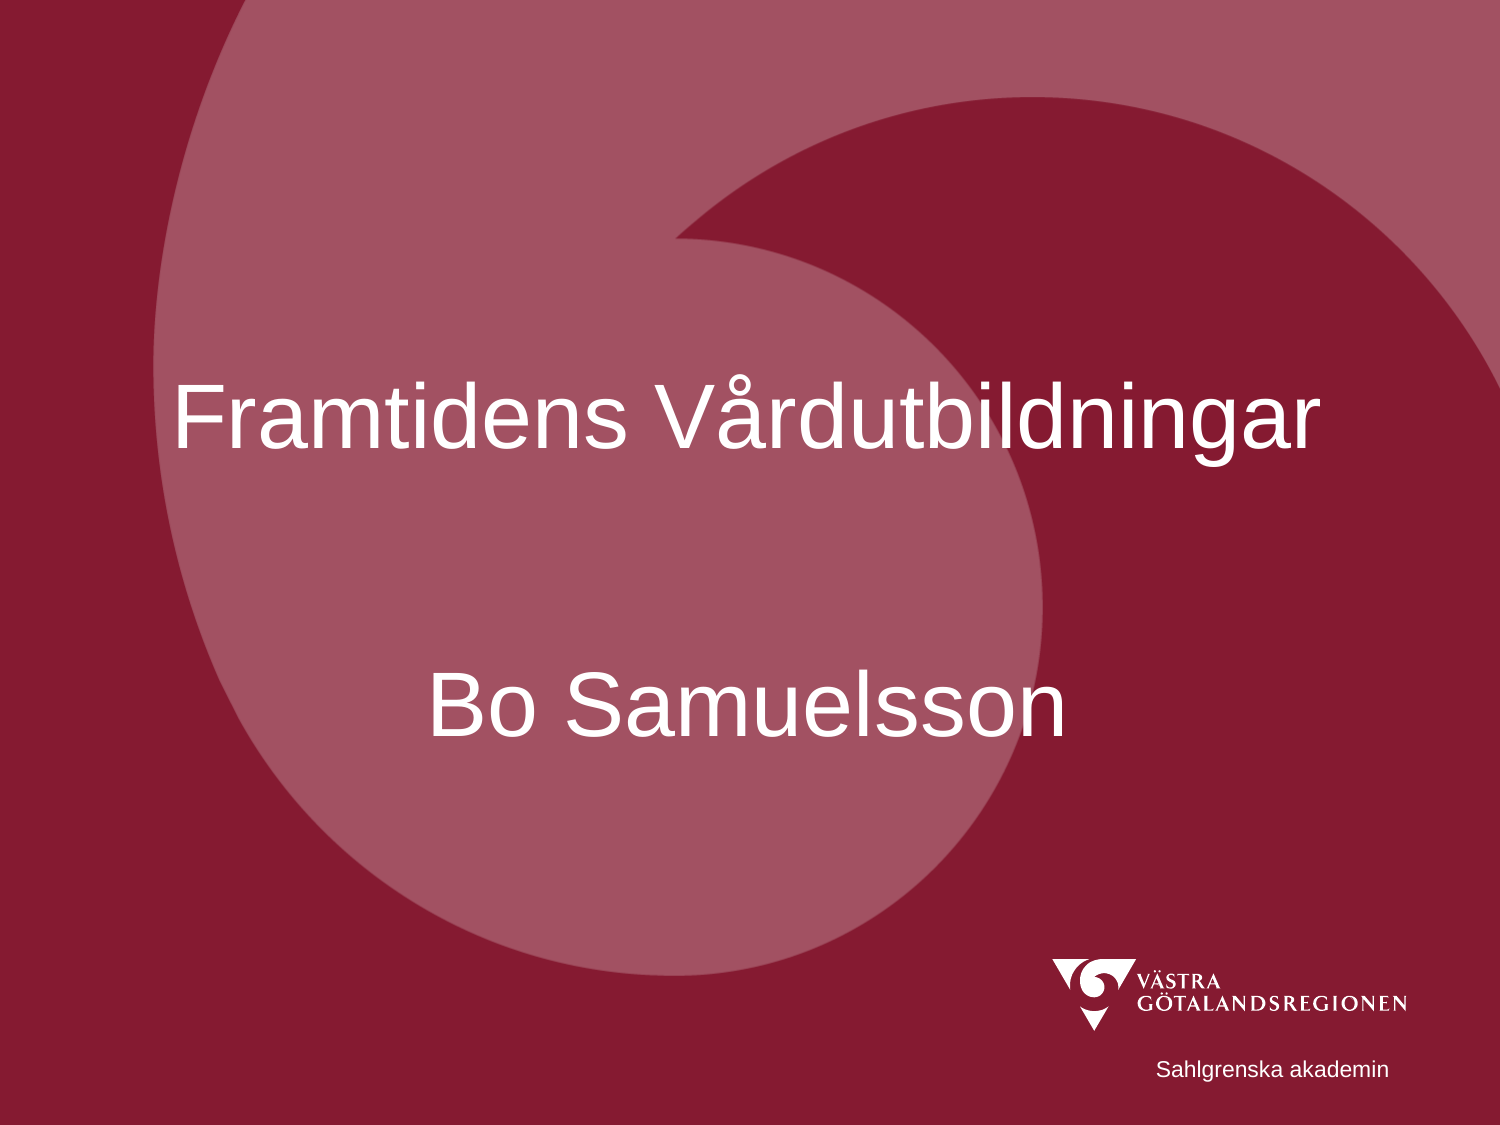

# Framtidens Vårdutbildningar
Bo Samuelsson
Sahlgrenska akademin